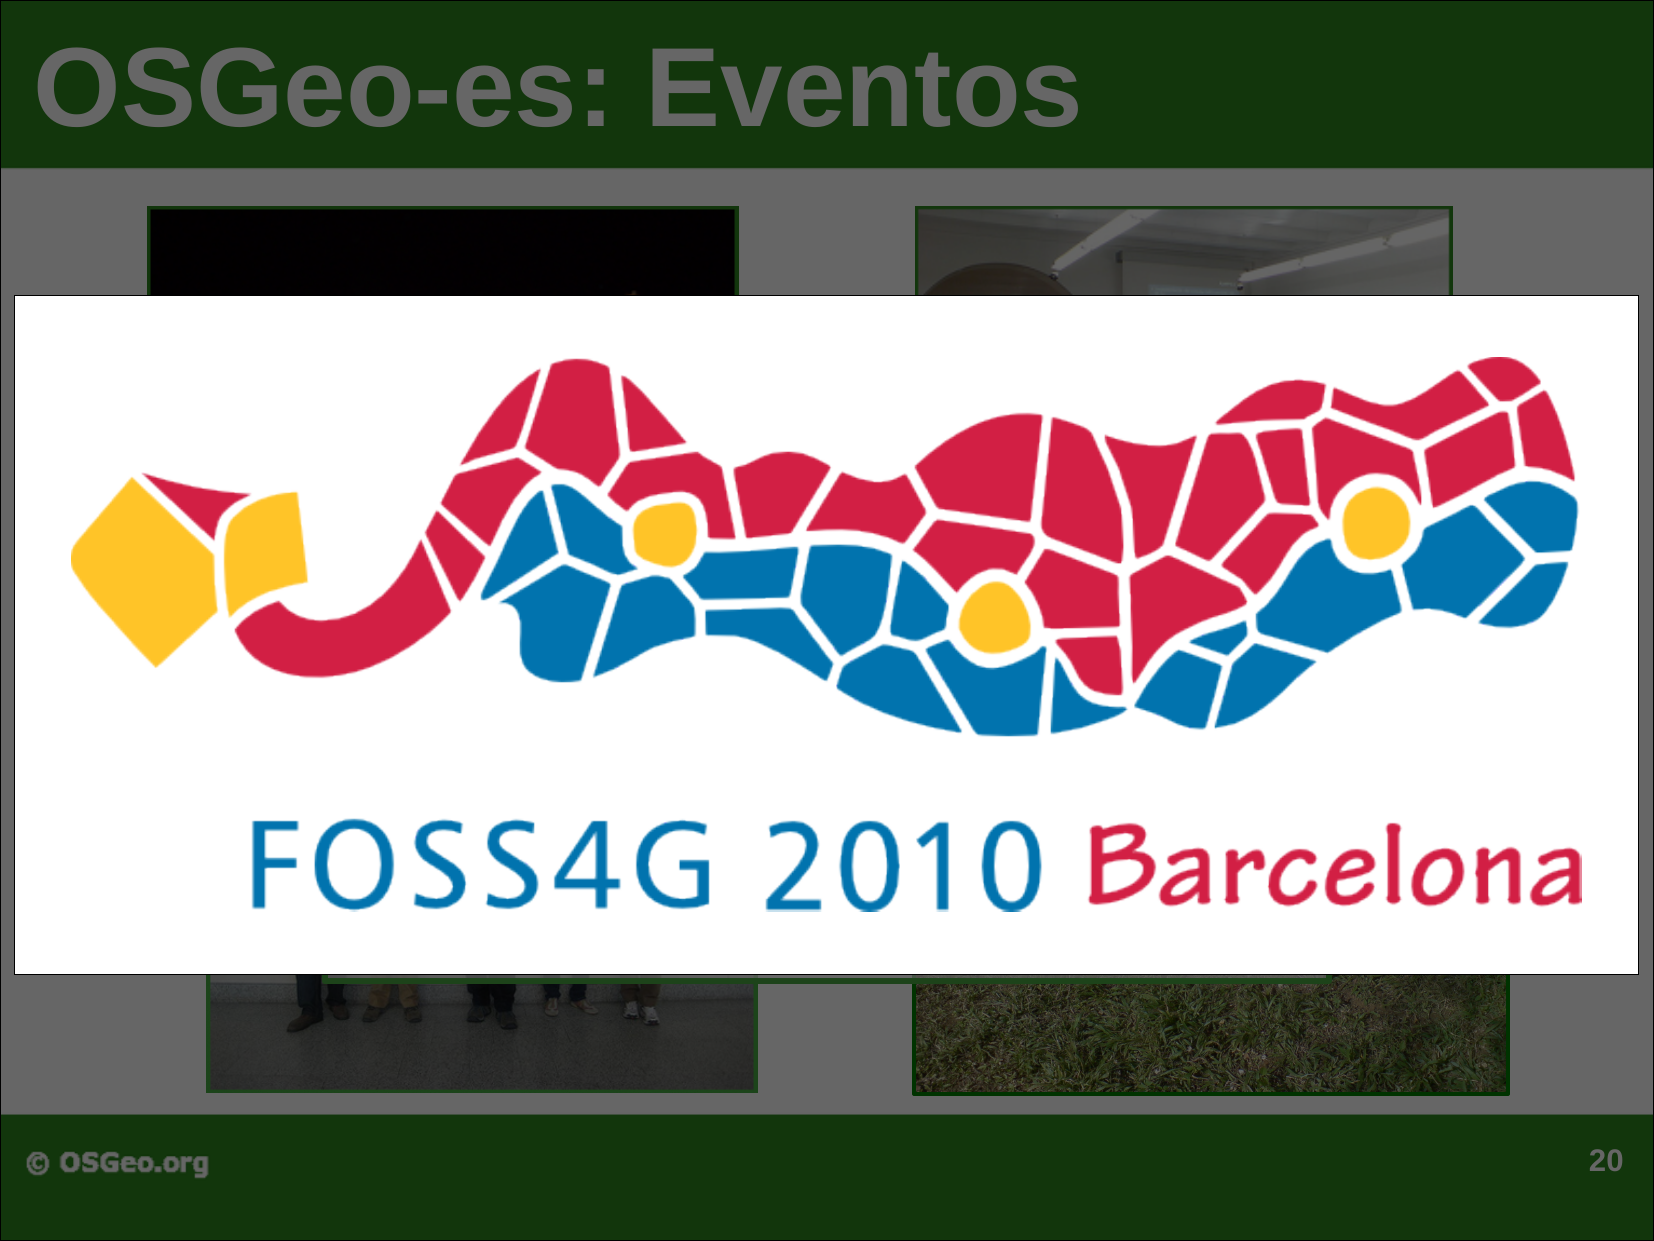

OSGeo-es: Eventos
FOSS4G2007 - Victoria
3as Jornadas gvSIG - Valencia
II Jornadas SIG Libre - Girona
IGSM - Valencia
FOSS4G2008 - Ciudad del Cabo
4as Jornadas gvSIG - Valencia
Informática 2009 - La Habana
III Jornadas SIG Libre - Girona
y....
20